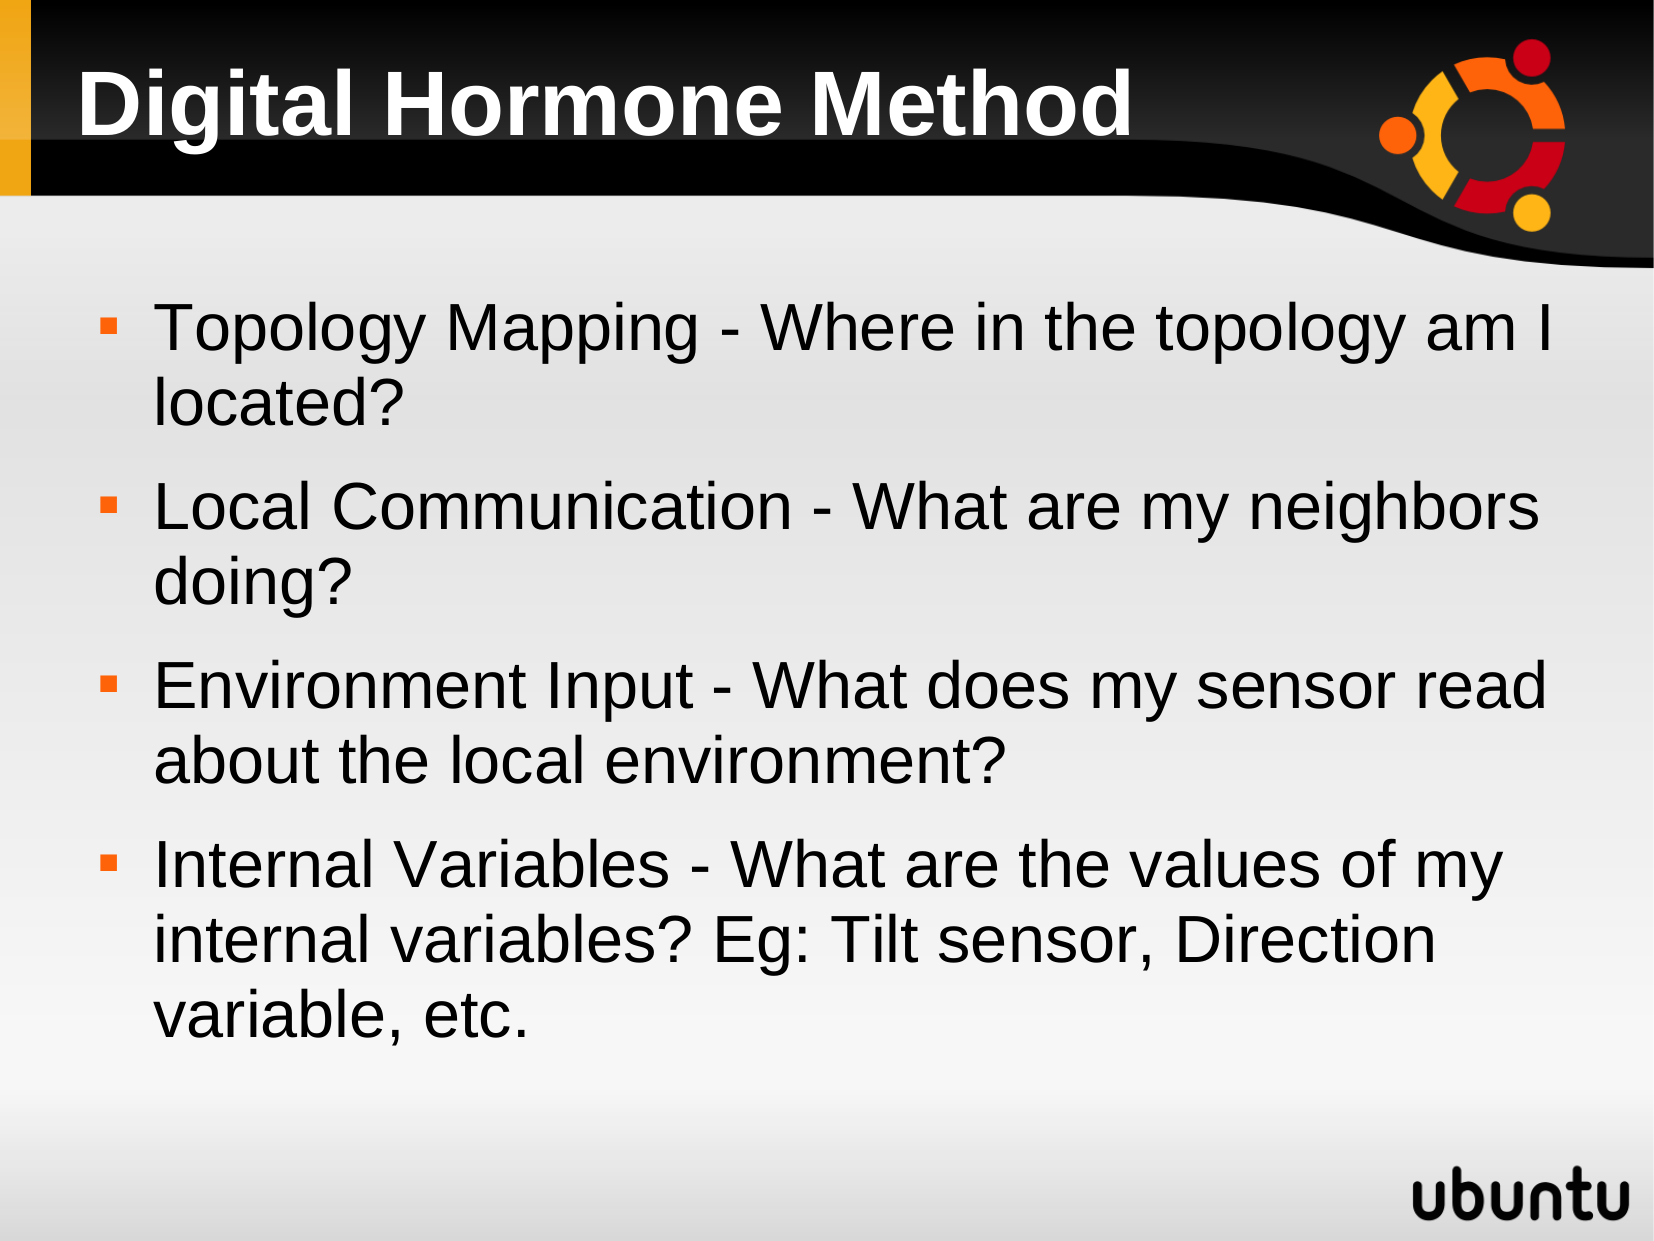

# Digital Hormone Method
Topology Mapping - Where in the topology am I located?
Local Communication - What are my neighbors doing?
Environment Input - What does my sensor read about the local environment?
Internal Variables - What are the values of my internal variables? Eg: Tilt sensor, Direction variable, etc.